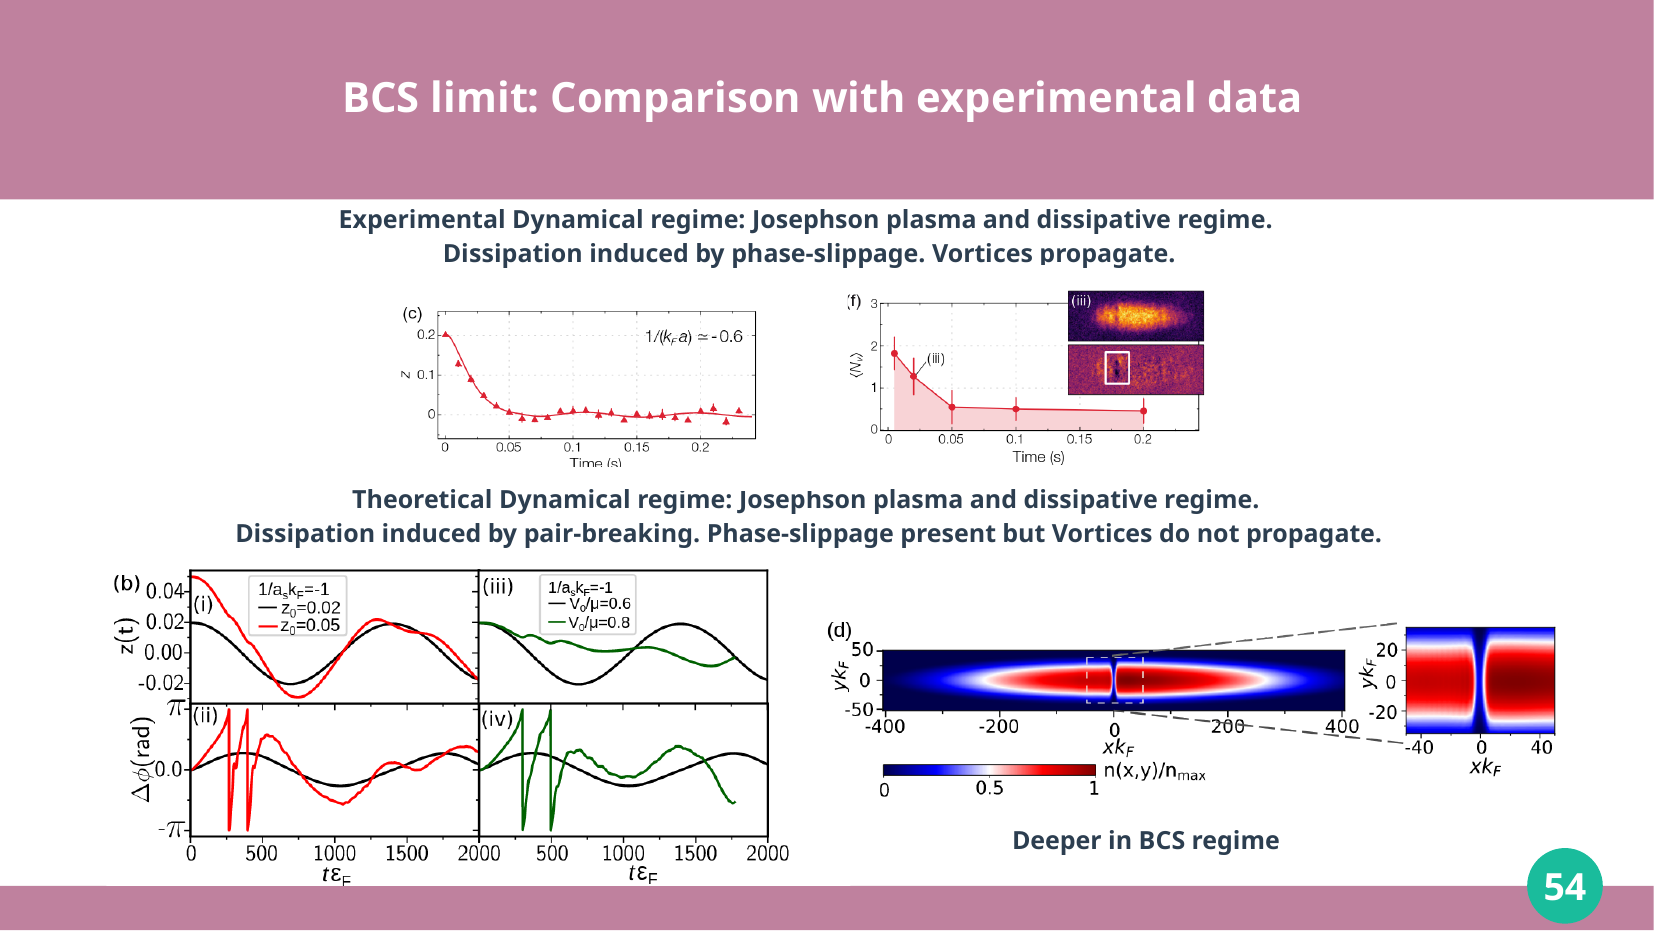

# BCS limit: Comparison with experimental data
Experimental Dynamical regime: Josephson plasma and dissipative regime.
Dissipation induced by phase-slippage. Vortices propagate.
Theoretical Dynamical regime: Josephson plasma and dissipative regime.
Dissipation induced by pair-breaking. Phase-slippage present but Vortices do not propagate.
Deeper in BCS regime